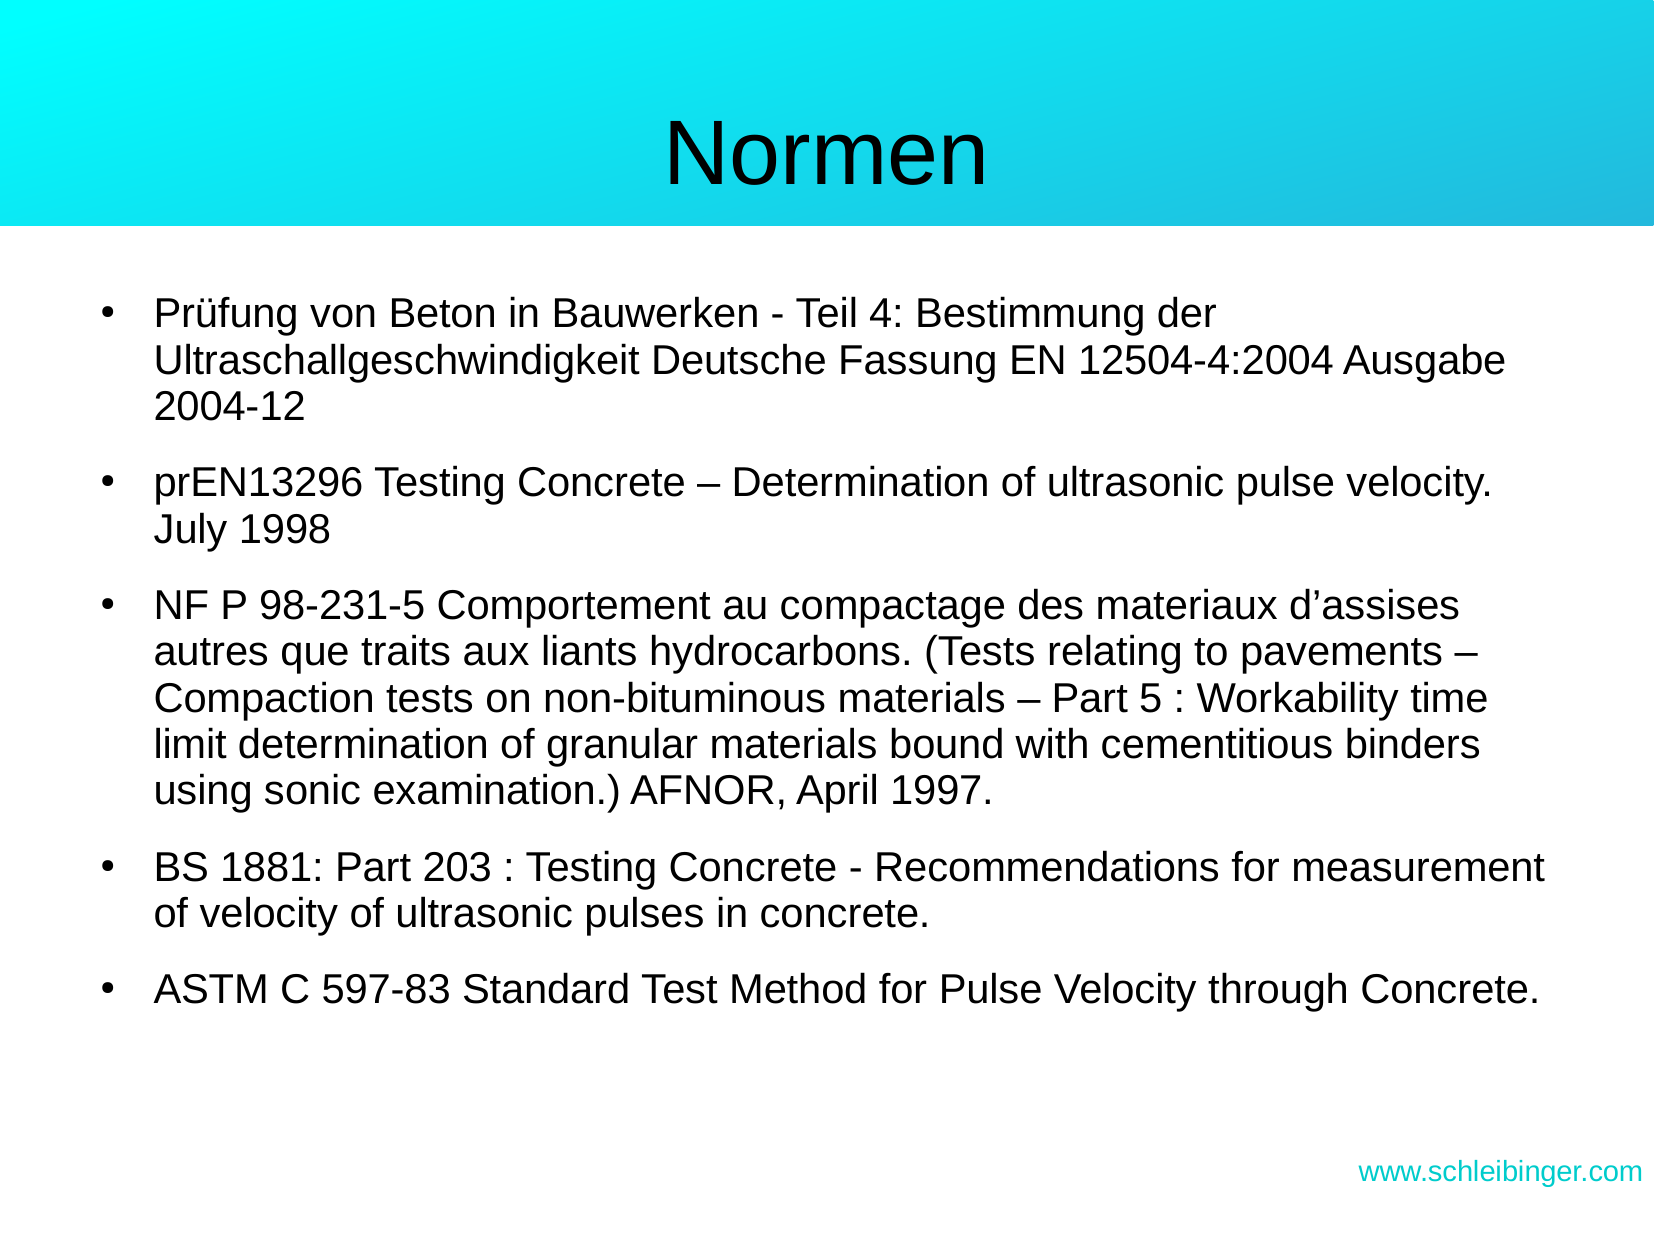

# Normen
Prüfung von Beton in Bauwerken - Teil 4: Bestimmung der Ultraschallgeschwindigkeit Deutsche Fassung EN 12504-4:2004 Ausgabe 2004-12
prEN13296 Testing Concrete – Determination of ultrasonic pulse velocity. July 1998
NF P 98-231-5 Comportement au compactage des materiaux d’assises autres que traits aux liants hydrocarbons. (Tests relating to pavements – Compaction tests on non-bituminous materials – Part 5 : Workability time limit determination of granular materials bound with cementitious binders using sonic examination.) AFNOR, April 1997.
BS 1881: Part 203 : Testing Concrete - Recommendations for measurement of velocity of ultrasonic pulses in concrete.
ASTM C 597-83 Standard Test Method for Pulse Velocity through Concrete.